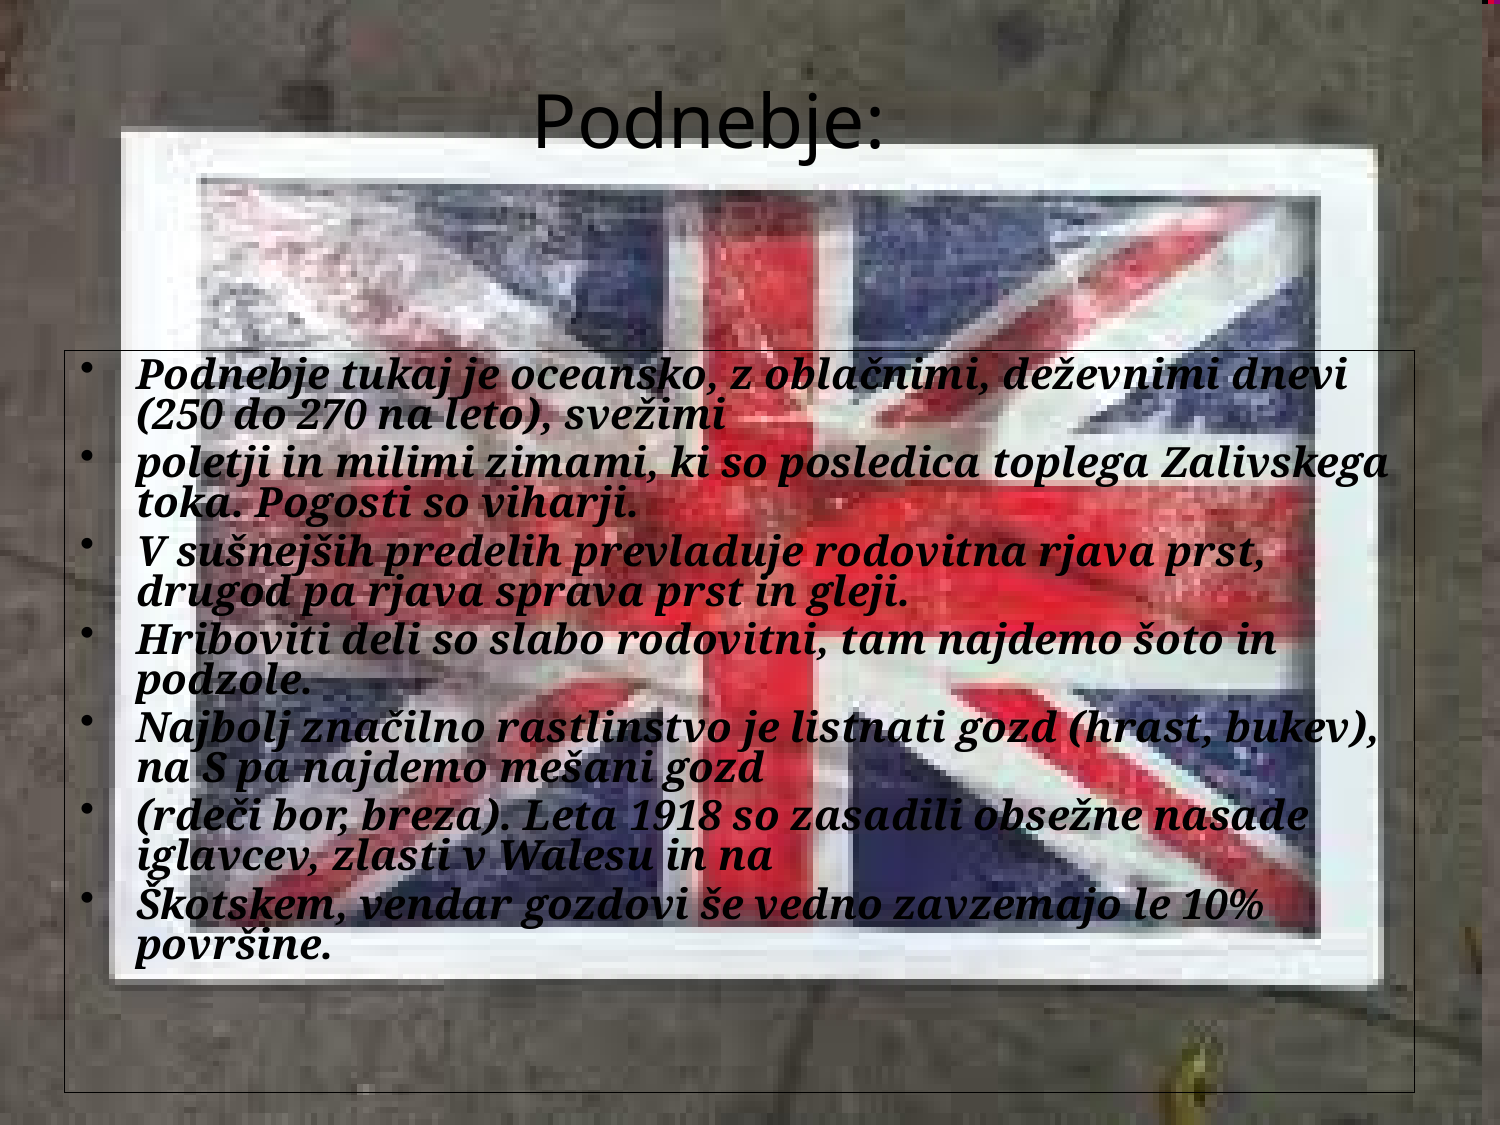

Podnebje:
# Podnebje tukaj je oceansko, z oblačnimi, deževnimi dnevi (250 do 270 na leto), svežimi
poletji in milimi zimami, ki so posledica toplega Zalivskega toka. Pogosti so viharji.
V sušnejših predelih prevladuje rodovitna rjava prst, drugod pa rjava sprava prst in gleji.
Hriboviti deli so slabo rodovitni, tam najdemo šoto in podzole.
Najbolj značilno rastlinstvo je listnati gozd (hrast, bukev), na S pa najdemo mešani gozd
(rdeči bor, breza). Leta 1918 so zasadili obsežne nasade iglavcev, zlasti v Walesu in na
Škotskem, vendar gozdovi še vedno zavzemajo le 10% površine.